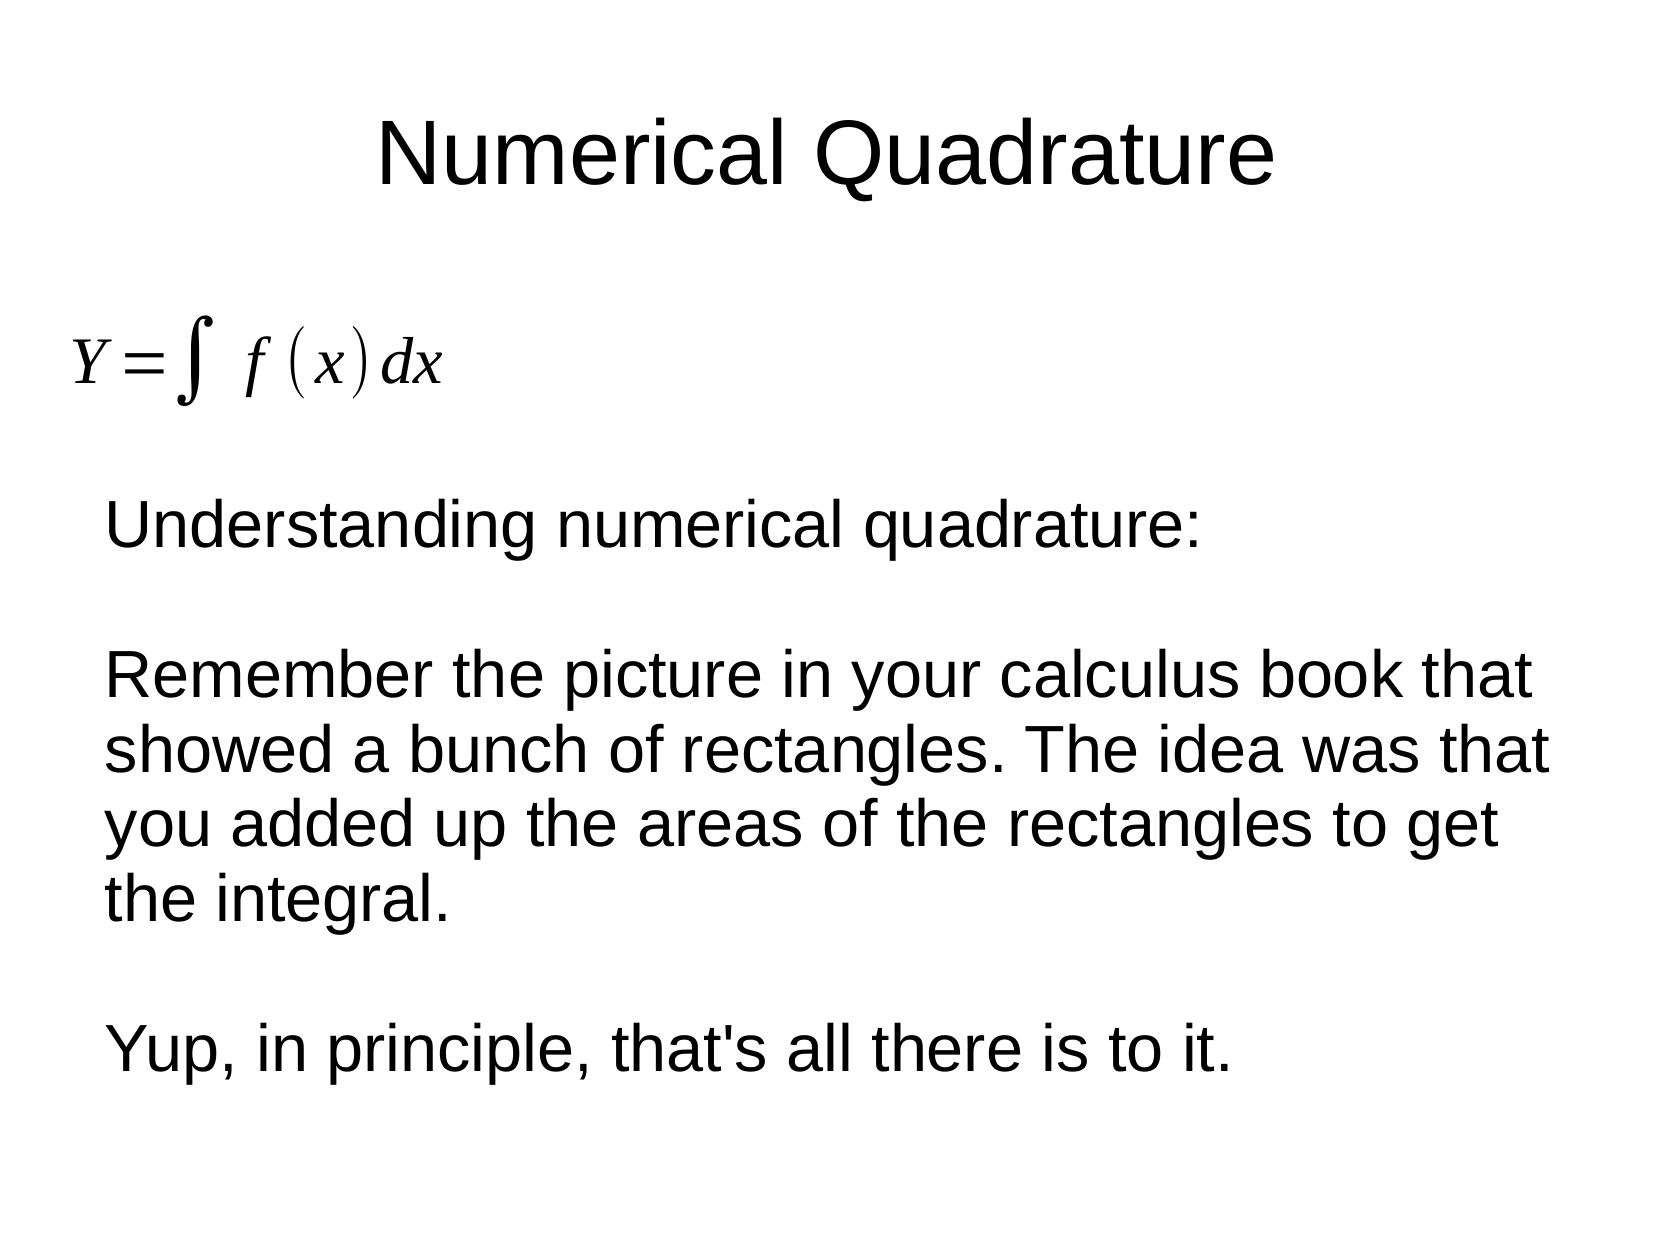

# Numerical Quadrature
Understanding numerical quadrature:
Remember the picture in your calculus book that showed a bunch of rectangles. The idea was that you added up the areas of the rectangles to get the integral.
Yup, in principle, that's all there is to it.